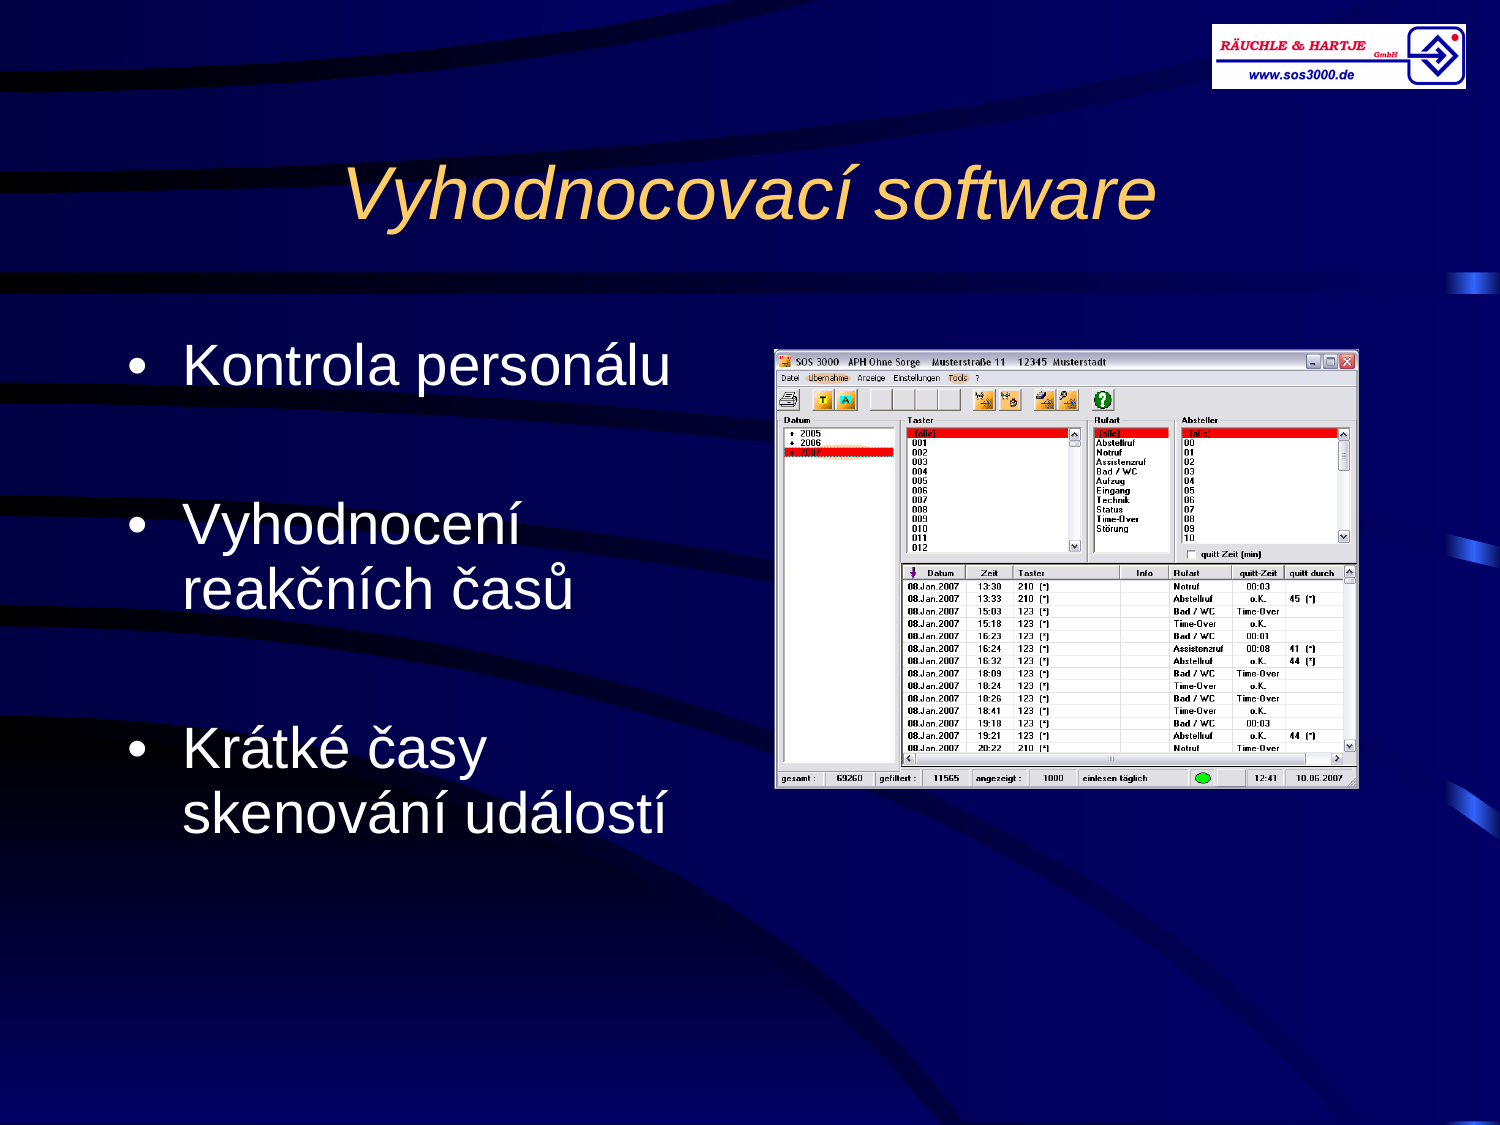

# Vyhodnocovací software
Kontrola personálu
Vyhodnocení reakčních časů
Krátké časy skenování událostí